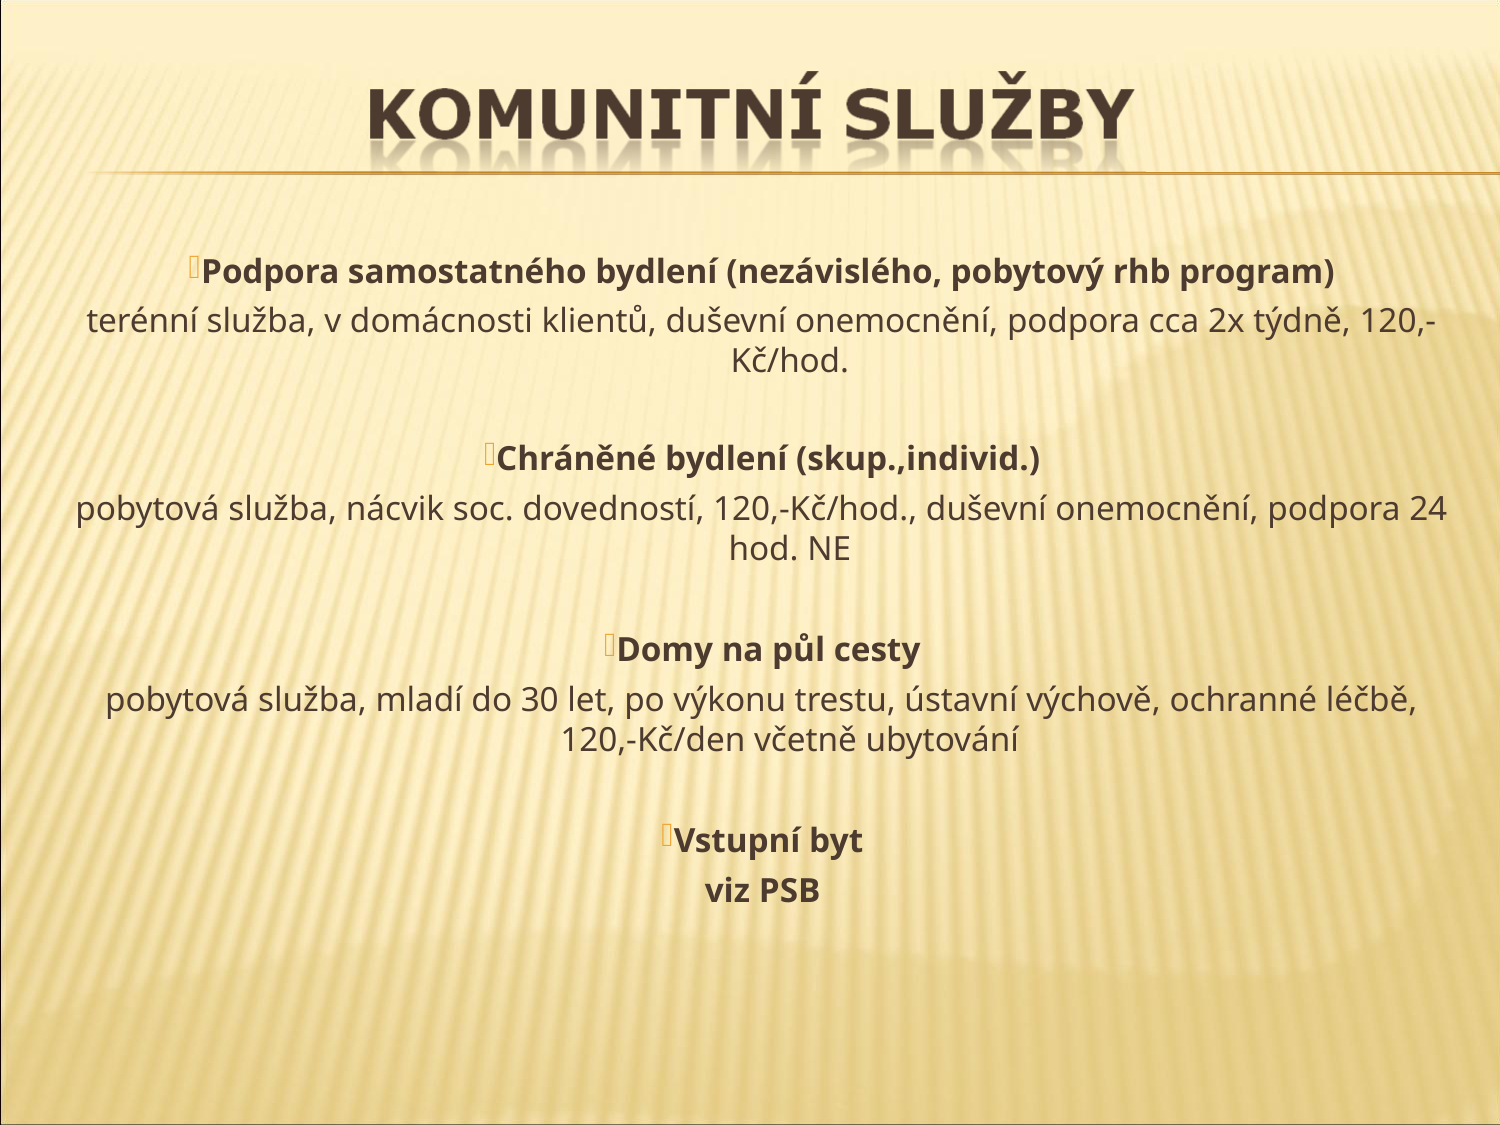

Podpora samostatného bydlení (nezávislého, pobytový rhb program)
terénní služba, v domácnosti klientů, duševní onemocnění, podpora cca 2x týdně, 120,-Kč/hod.
Chráněné bydlení (skup.,individ.)
pobytová služba, nácvik soc. dovedností, 120,-Kč/hod., duševní onemocnění, podpora 24 hod. NE
Domy na půl cesty
pobytová služba, mladí do 30 let, po výkonu trestu, ústavní výchově, ochranné léčbě, 120,-Kč/den včetně ubytování
Vstupní byt
viz PSB